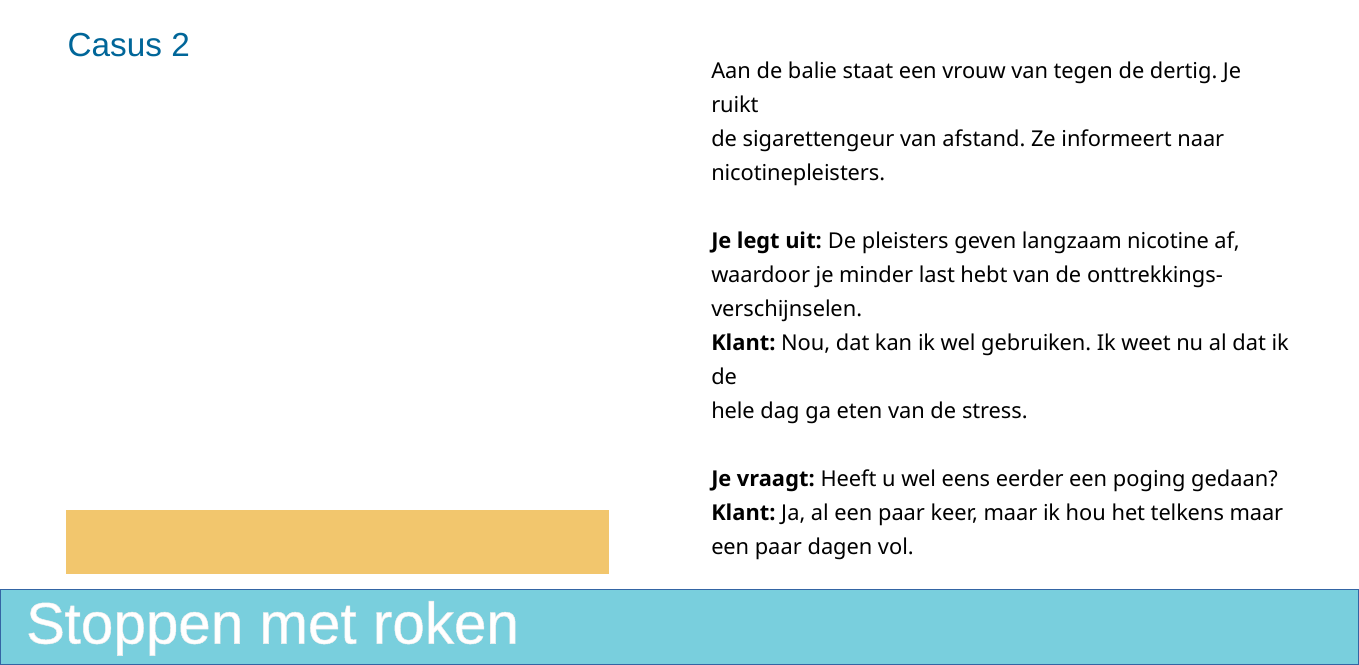

# Casus 2
Aan de balie staat een vrouw van tegen de dertig. Je ruikt
de sigarettengeur van afstand. Ze informeert naar
nicotinepleisters.
Je legt uit: De pleisters geven langzaam nicotine af, waardoor je minder last hebt van de onttrekkings-
verschijnselen.
Klant: Nou, dat kan ik wel gebruiken. Ik weet nu al dat ik de
hele dag ga eten van de stress.
Je vraagt: Heeft u wel eens eerder een poging gedaan?
Klant: Ja, al een paar keer, maar ik hou het telkens maar
een paar dagen vol.
Je vraagt: Heeft u daar toen pleisters of kauwgom bij
gebruikt?
Klant: Nee, gewoon gestopt. Maar ik werd er heel gestresst
van.
Stoppen met roken
september 2020